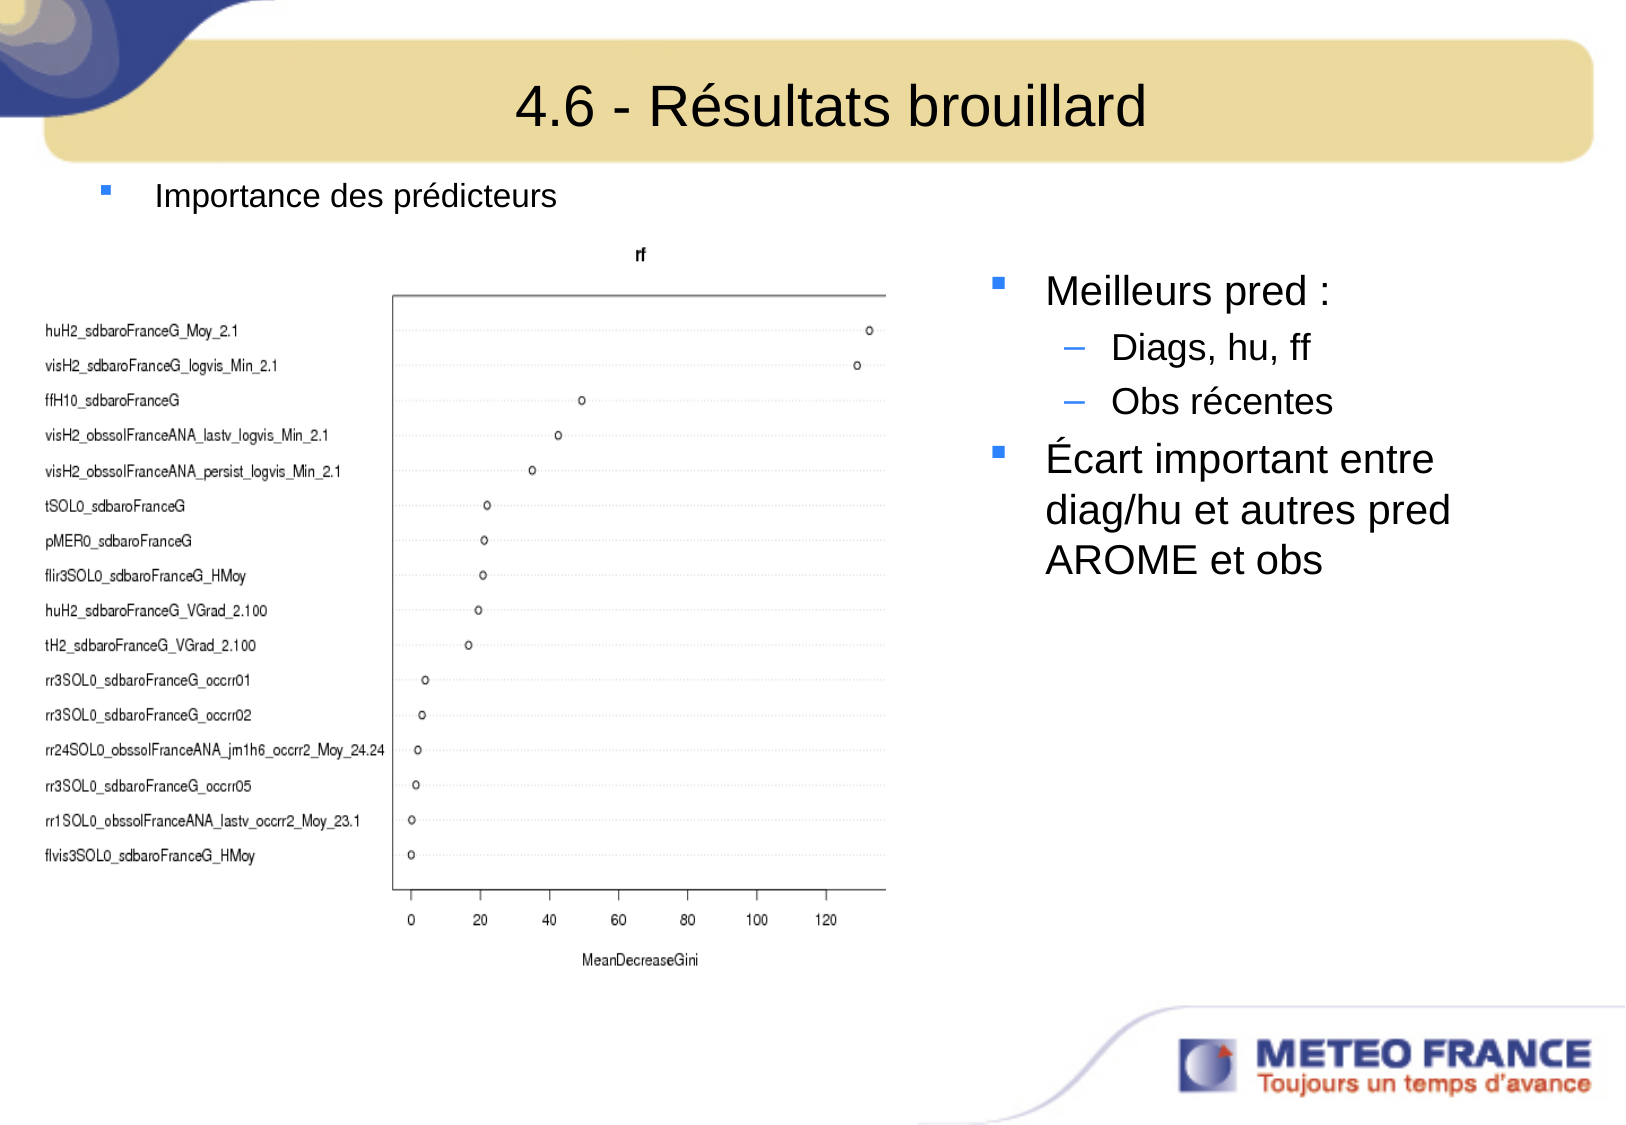

# 4.6 - Résultats brouillard
Importance des prédicteurs
Meilleurs pred :
Diags, hu, ff
Obs récentes
Écart important entre diag/hu et autres pred AROME et obs
Techniques et Organisation de la prévision - septembre 2011